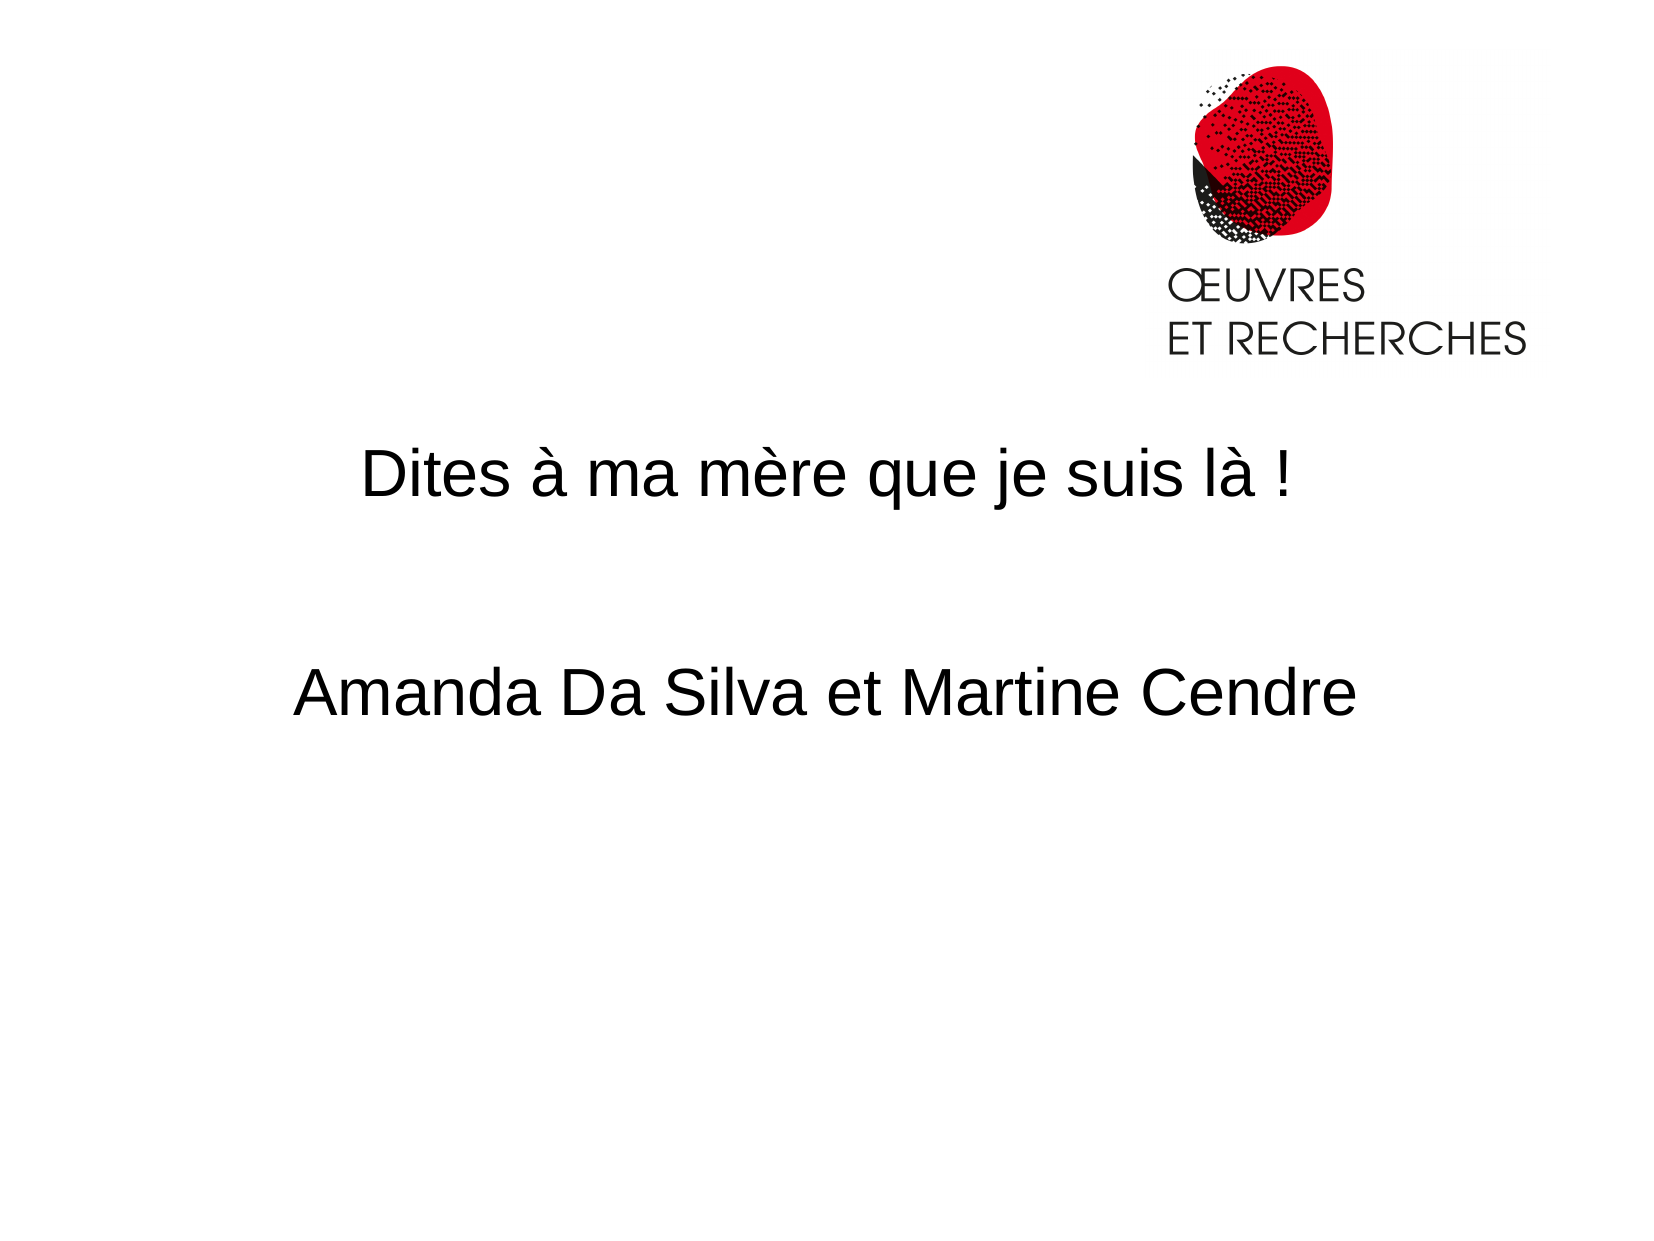

# Dites à ma mère que je suis là !
Amanda Da Silva et Martine Cendre